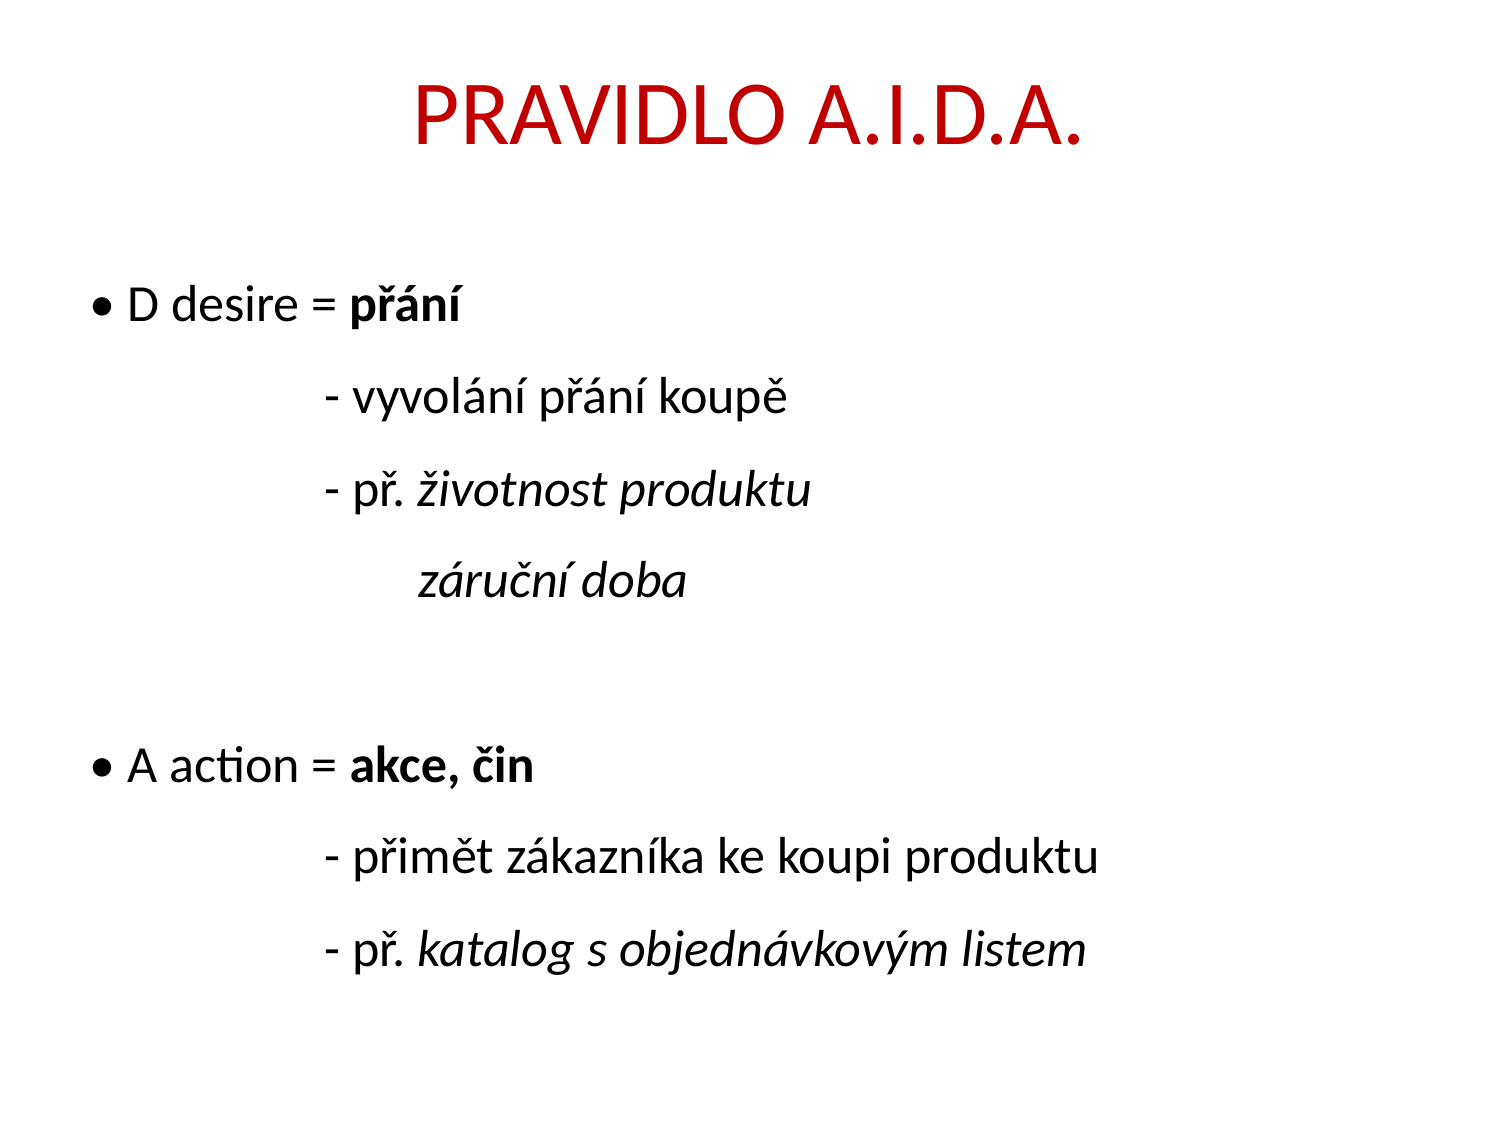

# PRAVIDLO A.I.D.A.
• D desire = přání
 - vyvolání přání koupě
 - př. životnost produktu
 záruční doba
• A action = akce, čin
 - přimět zákazníka ke koupi produktu
 - př. katalog s objednávkovým listem